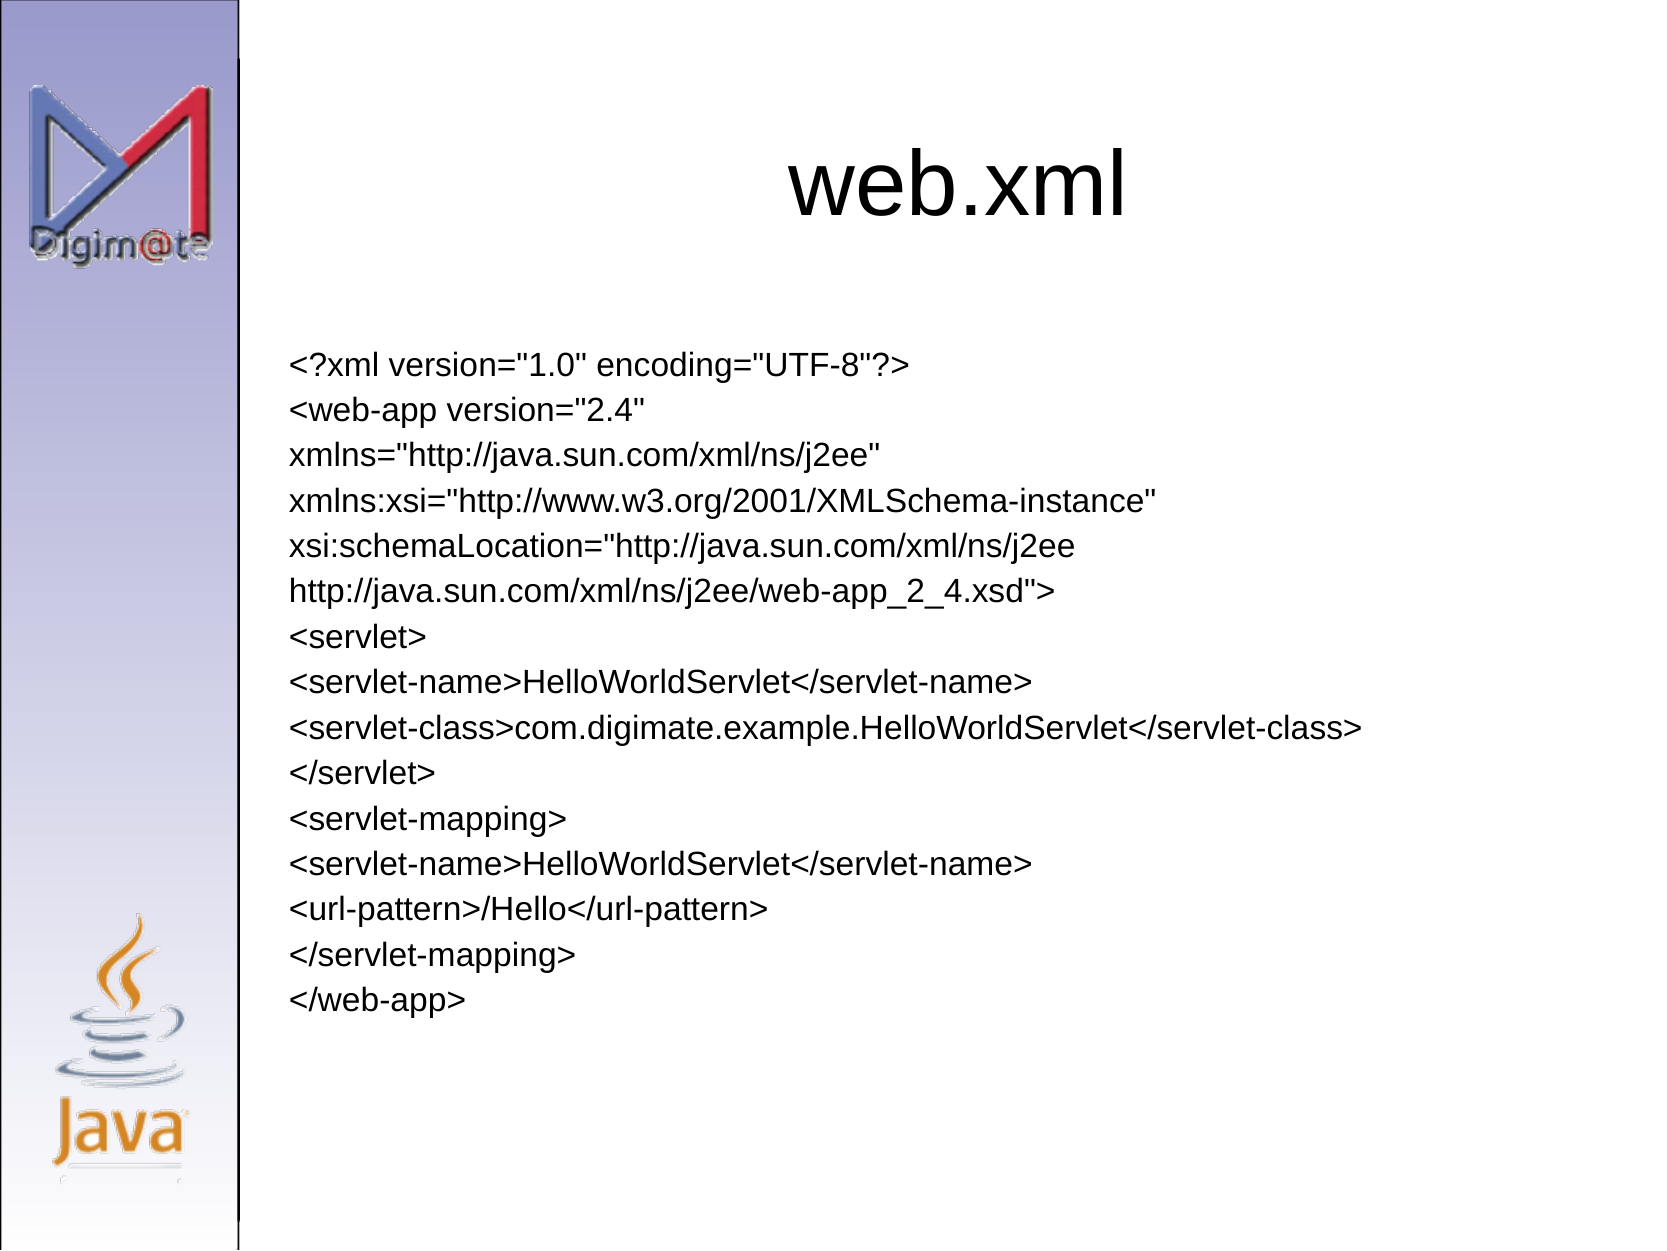

# web.xml
<?xml version="1.0" encoding="UTF-8"?>
<web-app version="2.4"
xmlns="http://java.sun.com/xml/ns/j2ee"
xmlns:xsi="http://www.w3.org/2001/XMLSchema-instance"
xsi:schemaLocation="http://java.sun.com/xml/ns/j2ee http://java.sun.com/xml/ns/j2ee/web-app_2_4.xsd">
<servlet>
<servlet-name>HelloWorldServlet</servlet-name>
<servlet-class>com.digimate.example.HelloWorldServlet</servlet-class>
</servlet>
<servlet-mapping>
<servlet-name>HelloWorldServlet</servlet-name>
<url-pattern>/Hello</url-pattern>
</servlet-mapping>
</web-app>